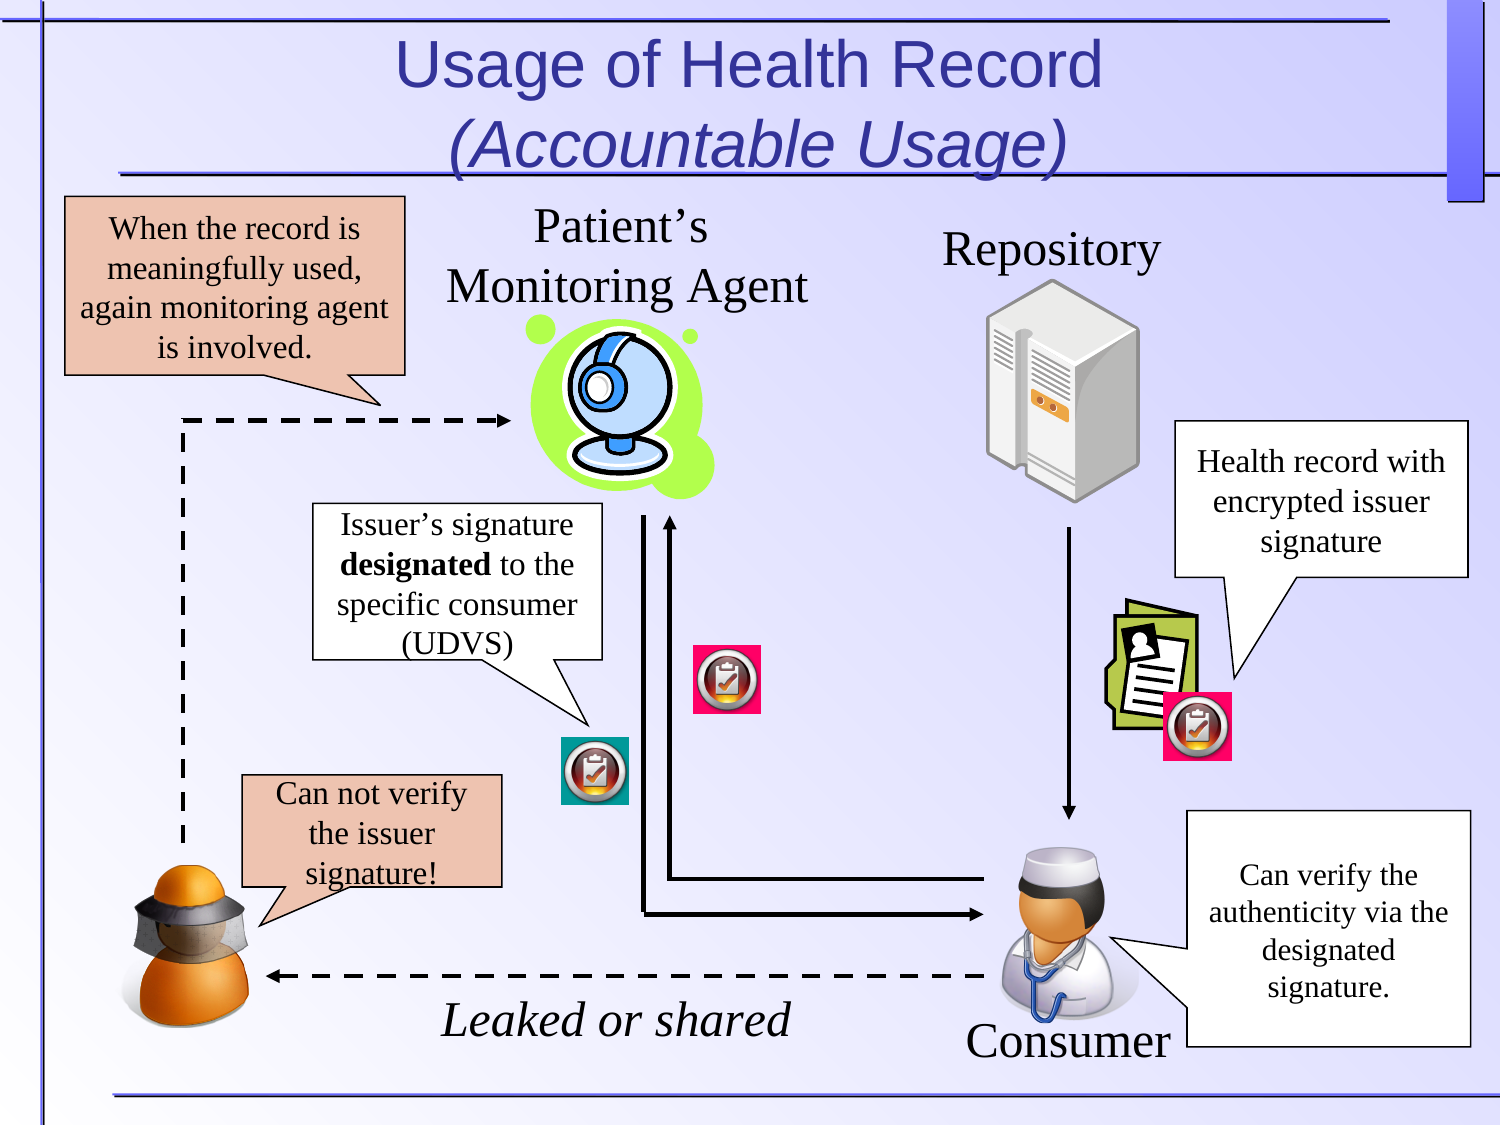

# Usage of Health Record (Accountable Usage)
Patient’s
Monitoring Agent
When the record is meaningfully used, again monitoring agent is involved.
Repository
Health record with encrypted issuer signature
Issuer’s signature designated to the specific consumer
(UDVS)
Can not verify the issuer signature!
Can verify the authenticity via the designated signature.
Leaked or shared
Consumer